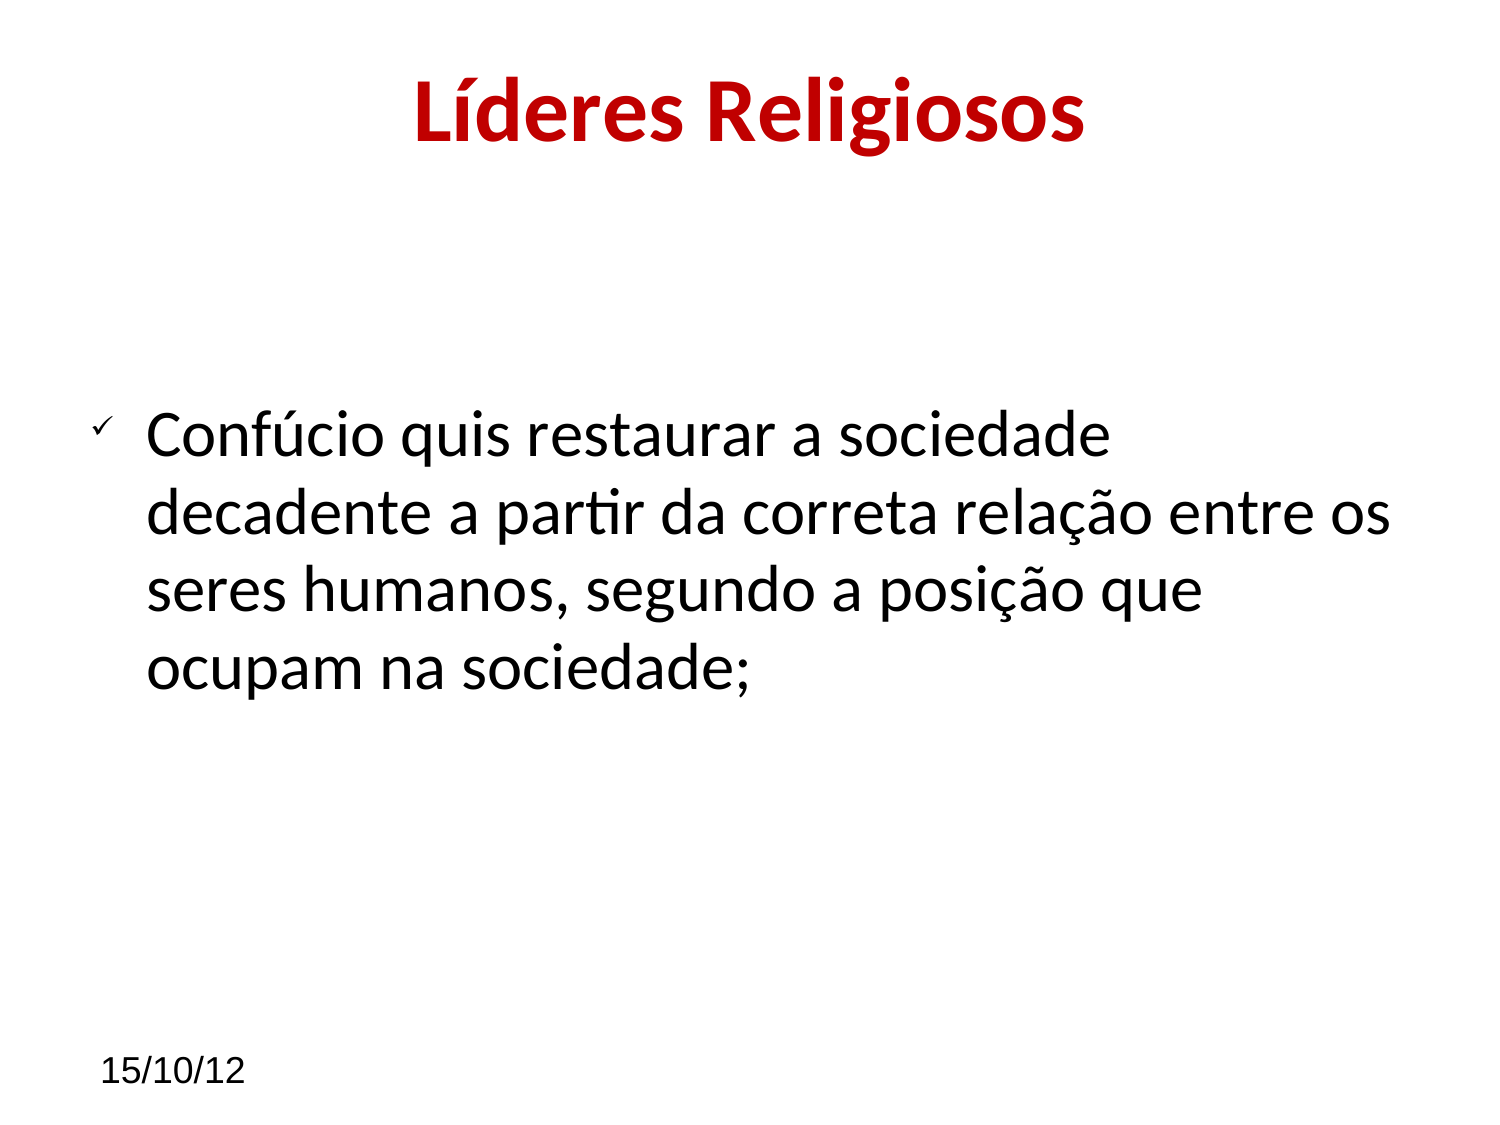

# Líderes Religiosos
Confúcio quis restaurar a sociedade decadente a partir da correta relação entre os seres humanos, segundo a posição que ocupam na sociedade;